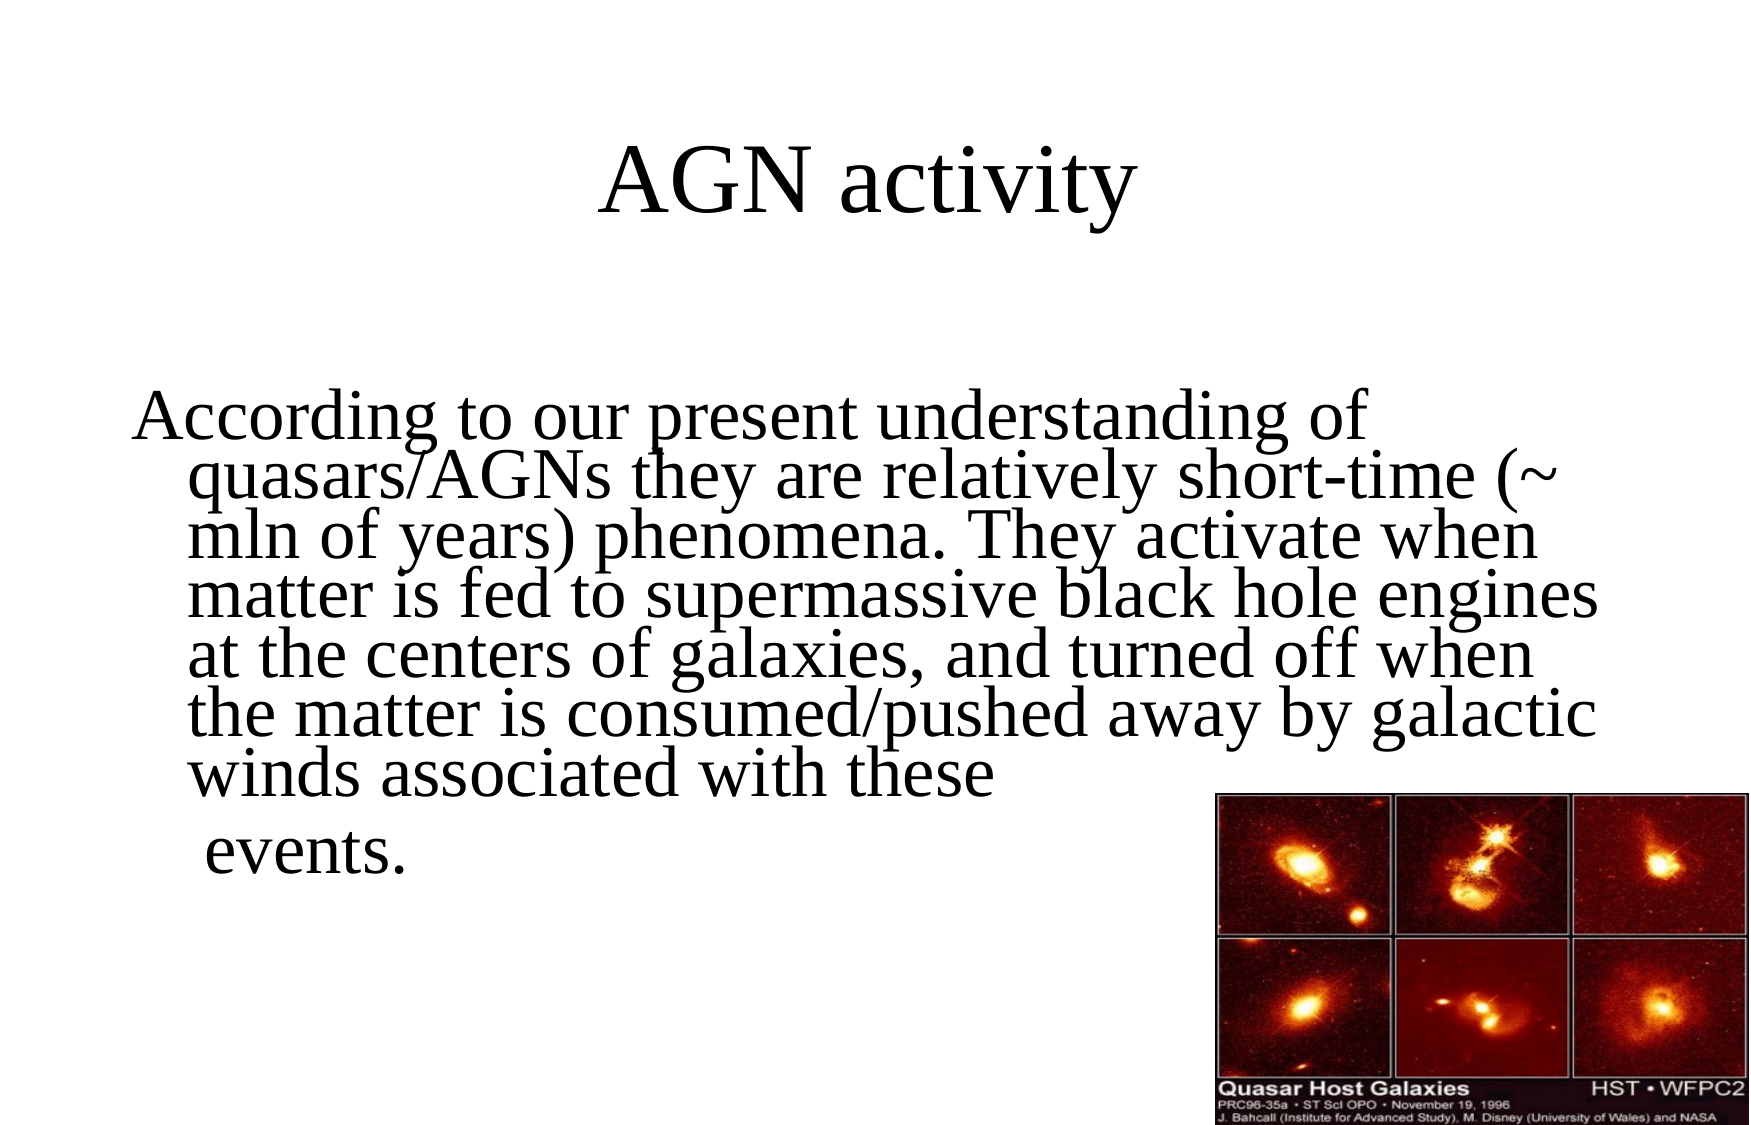

# AGN activity
According to our present understanding of quasars/AGNs they are relatively short-time (~ mln of years) phenomena. They activate when matter is fed to supermassive black hole engines at the centers of galaxies, and turned off when the matter is consumed/pushed away by galactic winds associated with these
 events.